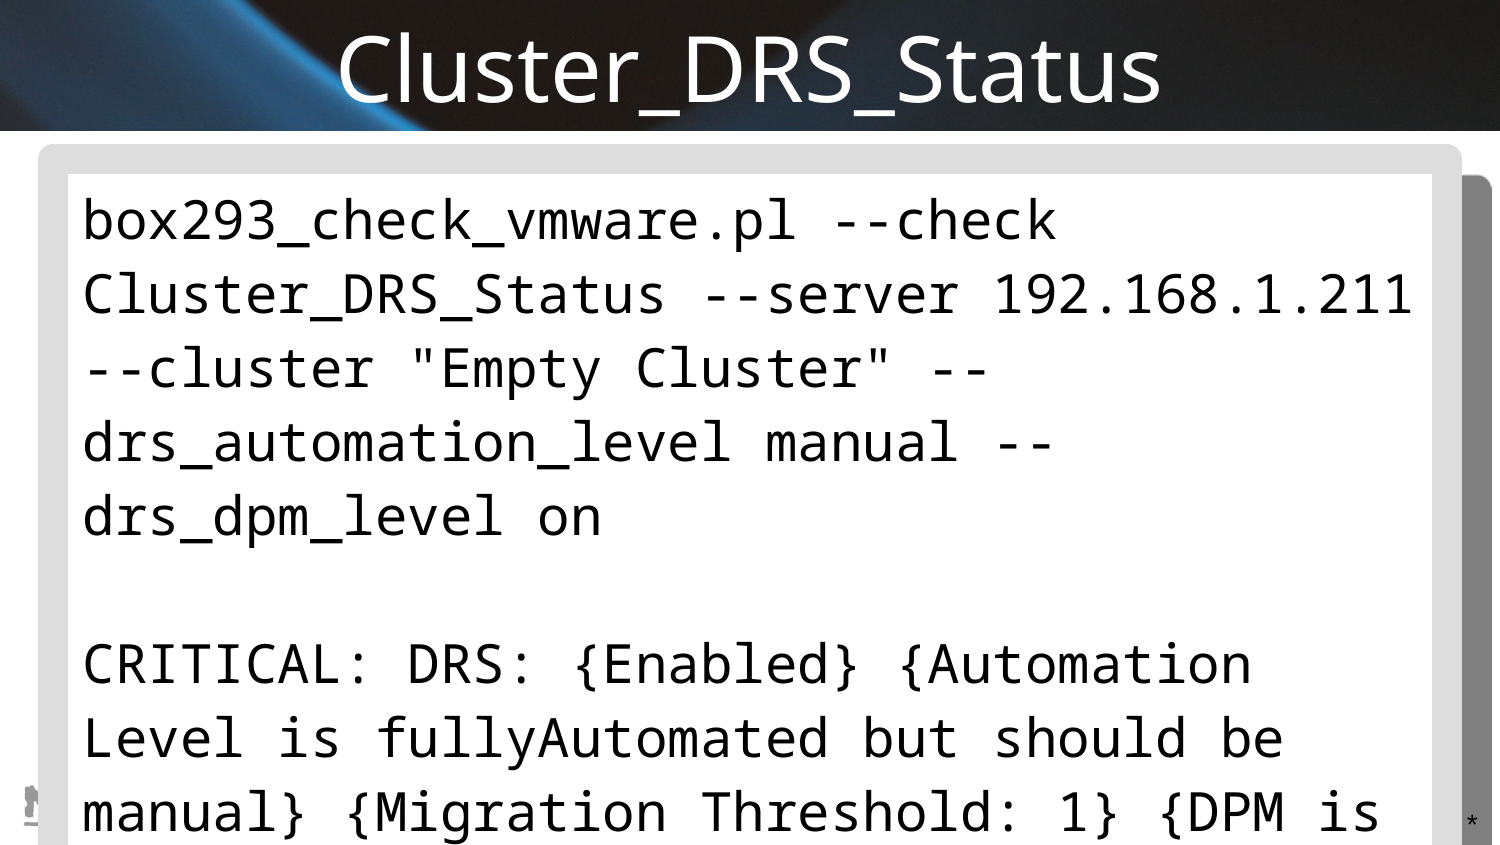

# Cluster_DRS_Status
Check the specified Distributed Resource Scheduler (DRS) Cluster
Required Arguments:
	--cluster
Optional Arguments:
	--drs_state
	--drs_automation_level
	--drs_dpm_level
	--exclude_issue
box293_check_vmware.pl --check Cluster_DRS_Status --server 192.168.1.211 --cluster "Empty Cluster" --drs_automation_level manual --drs_dpm_level on
CRITICAL: DRS: {Enabled} {Automation Level is fullyAutomated but should be manual} {Migration Threshold: 1} {DPM is off but should be on}
box293_check_vmware.pl --check Cluster_DRS_Status --server 192.168.1.211 --cluster "Empty Cluster" --drs_automation_level manual --drs_dpm_level on
CRITICAL: DRS: {Enabled} {Automation Level is fullyAutomated but should be manual} {Migration Threshold: 1} {DPM is off but should be on}
*